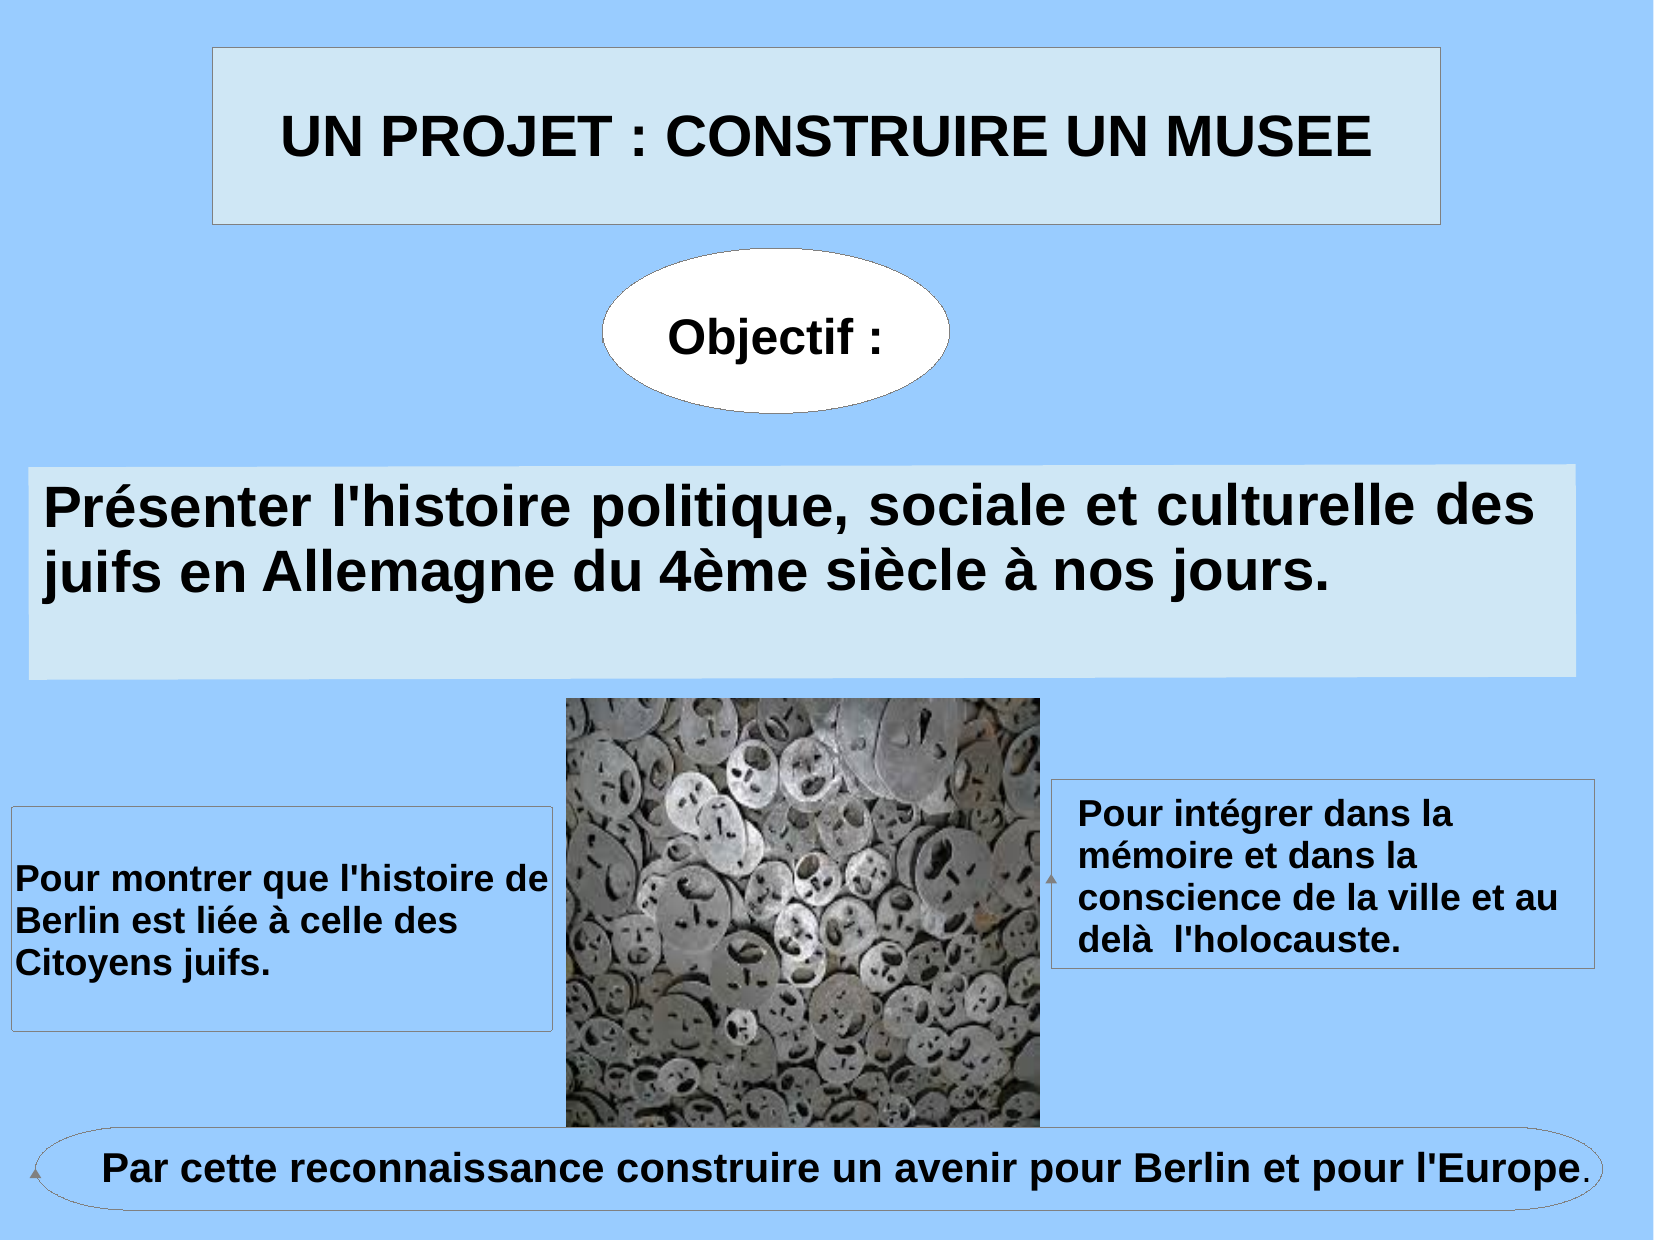

UN PROJET : CONSTRUIRE UN MUSEE
Présenter l'histoire politique, sociale et culturelle des juifs en Allemagne du 4ème siècle à nos jours.
Pour intégrer dans la mémoire et dans la conscience de la ville et au delà l'holocauste.
Pour montrer que l'histoire de
Berlin est liée à celle des
Citoyens juifs.
Par cette reconnaissance construire un avenir pour Berlin et pour l'Europe.